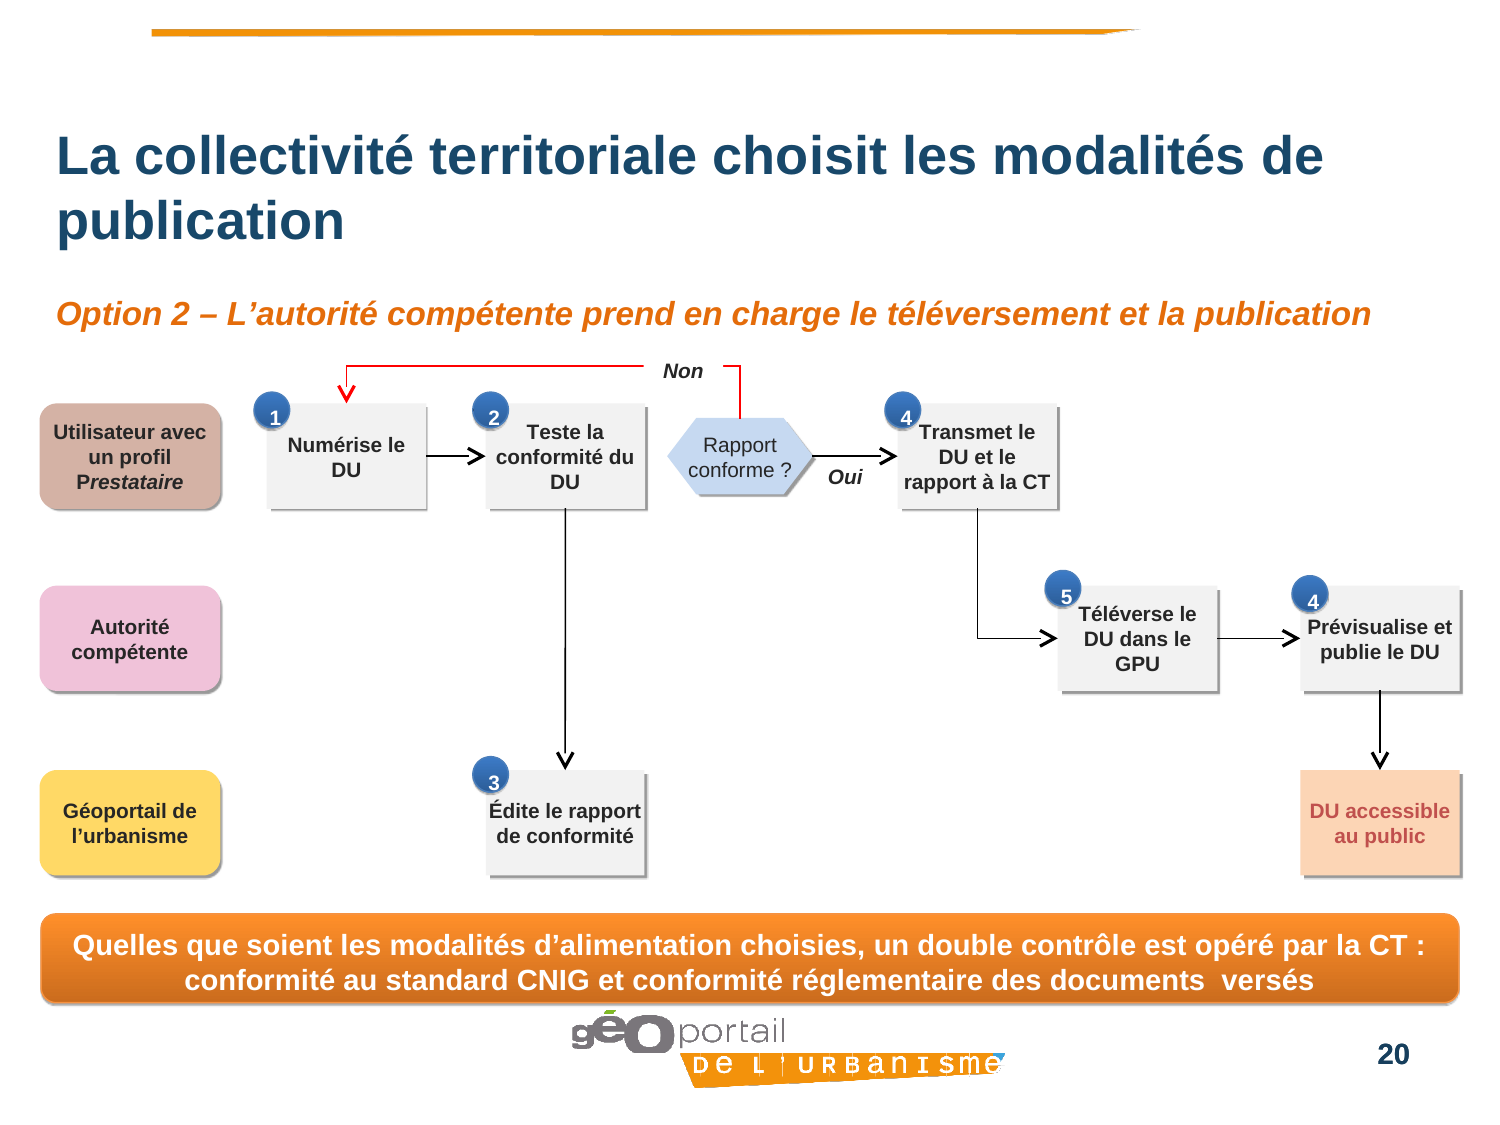

# La collectivité territoriale choisit les modalités de publication
Option 2 – L’autorité compétente prend en charge le téléversement et la publication
Non
1
2
4
Utilisateur avec un profil Prestataire
Numérise le DU
Teste la conformité du DU
Transmet le DU et le rapport à la CT
Rapport
conforme ?
Oui
5
Téléverse le DU dans le GPU
4
Autorité compétente
Prévisualise et publie le DU
3
Géoportail de l’urbanisme
Édite le rapport de conformité
DU accessible au public
Quelles que soient les modalités d’alimentation choisies, un double contrôle est opéré par la CT : conformité au standard CNIG et conformité réglementaire des documents versés